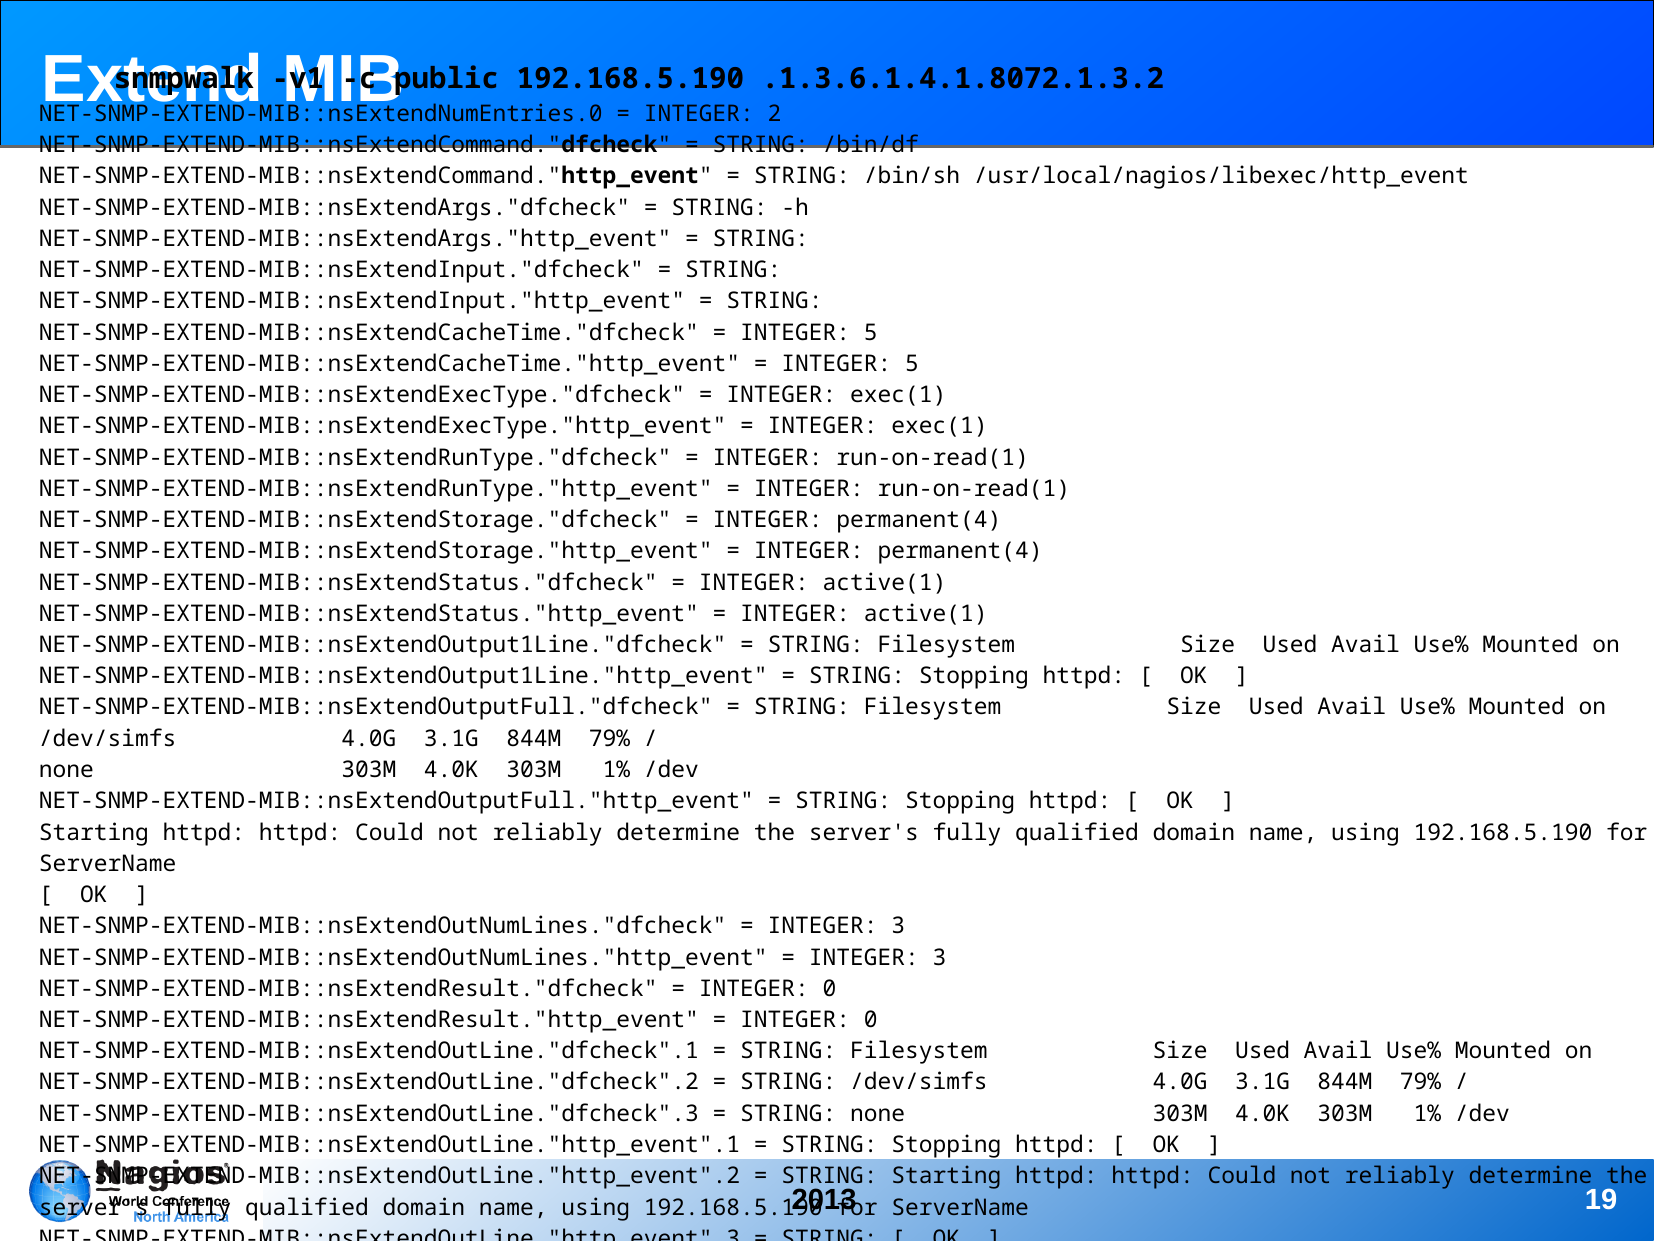

# Extend MIB
	snmpwalk -v1 -c public 192.168.5.190 .1.3.6.1.4.1.8072.1.3.2
NET-SNMP-EXTEND-MIB::nsExtendNumEntries.0 = INTEGER: 2
NET-SNMP-EXTEND-MIB::nsExtendCommand."dfcheck" = STRING: /bin/df
NET-SNMP-EXTEND-MIB::nsExtendCommand."http_event" = STRING: /bin/sh /usr/local/nagios/libexec/http_event
NET-SNMP-EXTEND-MIB::nsExtendArgs."dfcheck" = STRING: -h
NET-SNMP-EXTEND-MIB::nsExtendArgs."http_event" = STRING:
NET-SNMP-EXTEND-MIB::nsExtendInput."dfcheck" = STRING:
NET-SNMP-EXTEND-MIB::nsExtendInput."http_event" = STRING:
NET-SNMP-EXTEND-MIB::nsExtendCacheTime."dfcheck" = INTEGER: 5
NET-SNMP-EXTEND-MIB::nsExtendCacheTime."http_event" = INTEGER: 5
NET-SNMP-EXTEND-MIB::nsExtendExecType."dfcheck" = INTEGER: exec(1)
NET-SNMP-EXTEND-MIB::nsExtendExecType."http_event" = INTEGER: exec(1)
NET-SNMP-EXTEND-MIB::nsExtendRunType."dfcheck" = INTEGER: run-on-read(1)
NET-SNMP-EXTEND-MIB::nsExtendRunType."http_event" = INTEGER: run-on-read(1)
NET-SNMP-EXTEND-MIB::nsExtendStorage."dfcheck" = INTEGER: permanent(4)
NET-SNMP-EXTEND-MIB::nsExtendStorage."http_event" = INTEGER: permanent(4)
NET-SNMP-EXTEND-MIB::nsExtendStatus."dfcheck" = INTEGER: active(1)
NET-SNMP-EXTEND-MIB::nsExtendStatus."http_event" = INTEGER: active(1)
NET-SNMP-EXTEND-MIB::nsExtendOutput1Line."dfcheck" = STRING: Filesystem Size Used Avail Use% Mounted on
NET-SNMP-EXTEND-MIB::nsExtendOutput1Line."http_event" = STRING: Stopping httpd: [ OK ]
NET-SNMP-EXTEND-MIB::nsExtendOutputFull."dfcheck" = STRING: Filesystem Size Used Avail Use% Mounted on
/dev/simfs 4.0G 3.1G 844M 79% /
none 303M 4.0K 303M 1% /dev
NET-SNMP-EXTEND-MIB::nsExtendOutputFull."http_event" = STRING: Stopping httpd: [ OK ]
Starting httpd: httpd: Could not reliably determine the server's fully qualified domain name, using 192.168.5.190 for ServerName
[ OK ]
NET-SNMP-EXTEND-MIB::nsExtendOutNumLines."dfcheck" = INTEGER: 3
NET-SNMP-EXTEND-MIB::nsExtendOutNumLines."http_event" = INTEGER: 3
NET-SNMP-EXTEND-MIB::nsExtendResult."dfcheck" = INTEGER: 0
NET-SNMP-EXTEND-MIB::nsExtendResult."http_event" = INTEGER: 0
NET-SNMP-EXTEND-MIB::nsExtendOutLine."dfcheck".1 = STRING: Filesystem Size Used Avail Use% Mounted on
NET-SNMP-EXTEND-MIB::nsExtendOutLine."dfcheck".2 = STRING: /dev/simfs 4.0G 3.1G 844M 79% /
NET-SNMP-EXTEND-MIB::nsExtendOutLine."dfcheck".3 = STRING: none 303M 4.0K 303M 1% /dev
NET-SNMP-EXTEND-MIB::nsExtendOutLine."http_event".1 = STRING: Stopping httpd: [ OK ]
NET-SNMP-EXTEND-MIB::nsExtendOutLine."http_event".2 = STRING: Starting httpd: httpd: Could not reliably determine the server's fully qualified domain name, using 192.168.5.190 for ServerName
NET-SNMP-EXTEND-MIB::nsExtendOutLine."http_event".3 = STRING: [ OK ]
2011
19